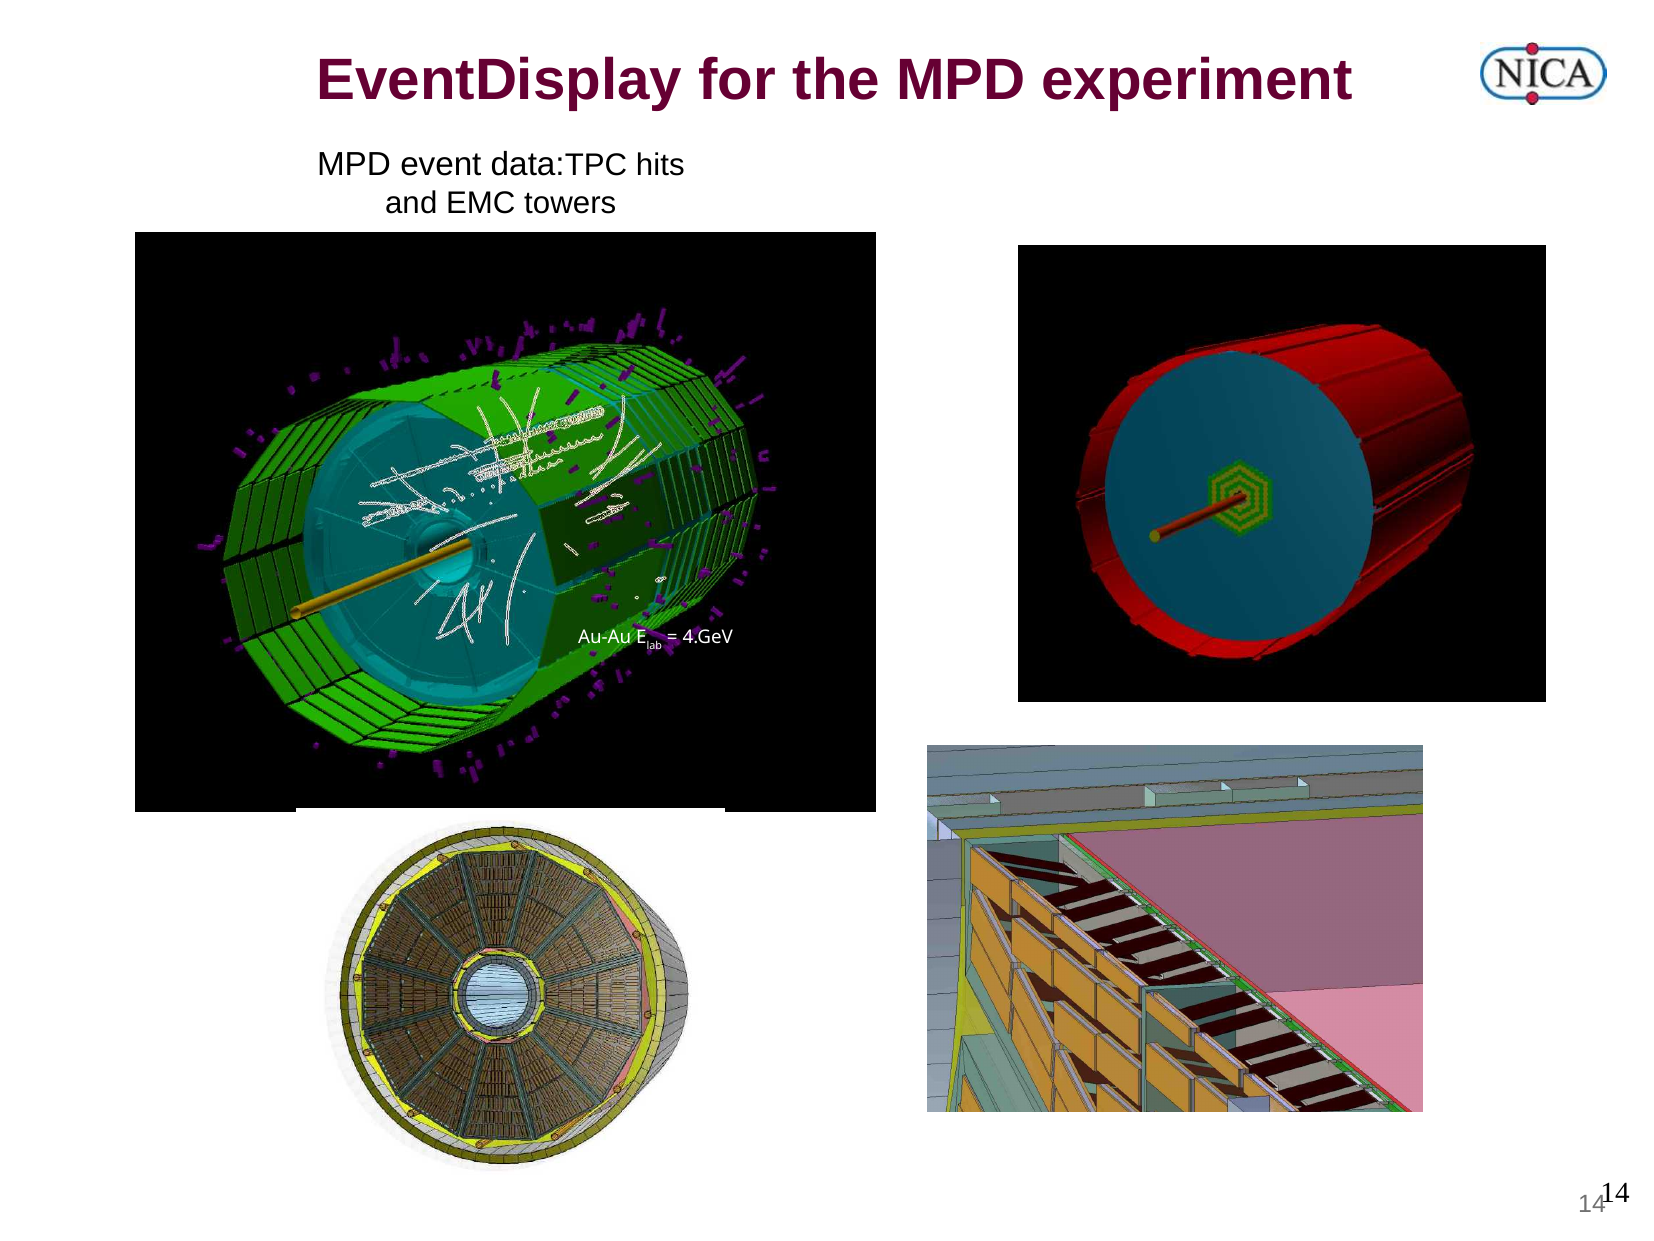

# EventDisplay for the MPD experiment
MPD event data:TPC hits
 and EMC towers
Au-Au Elab = 4.GeV
Au-Au √sNN = 7.GeV
14